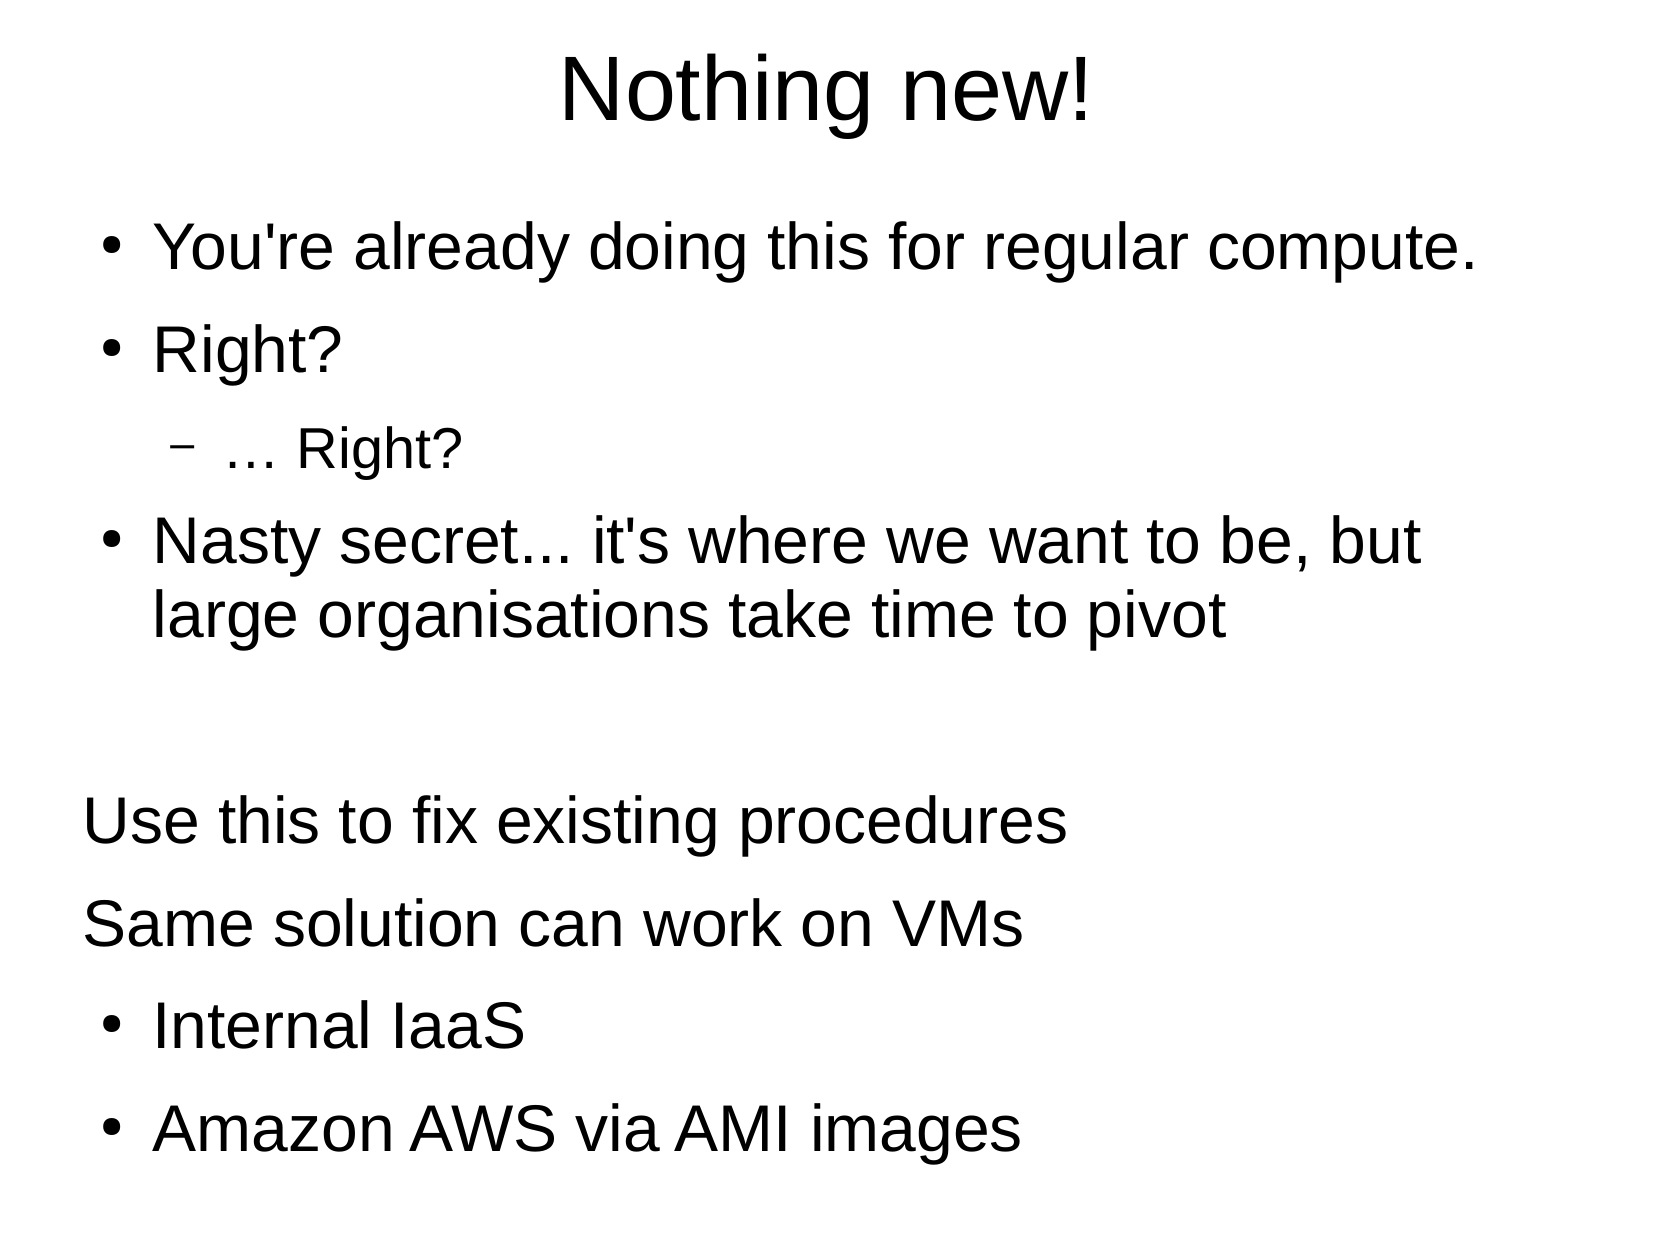

# Nothing new!
You're already doing this for regular compute.
Right?
… Right?
Nasty secret... it's where we want to be, but large organisations take time to pivot
Use this to fix existing procedures
Same solution can work on VMs
Internal IaaS
Amazon AWS via AMI images